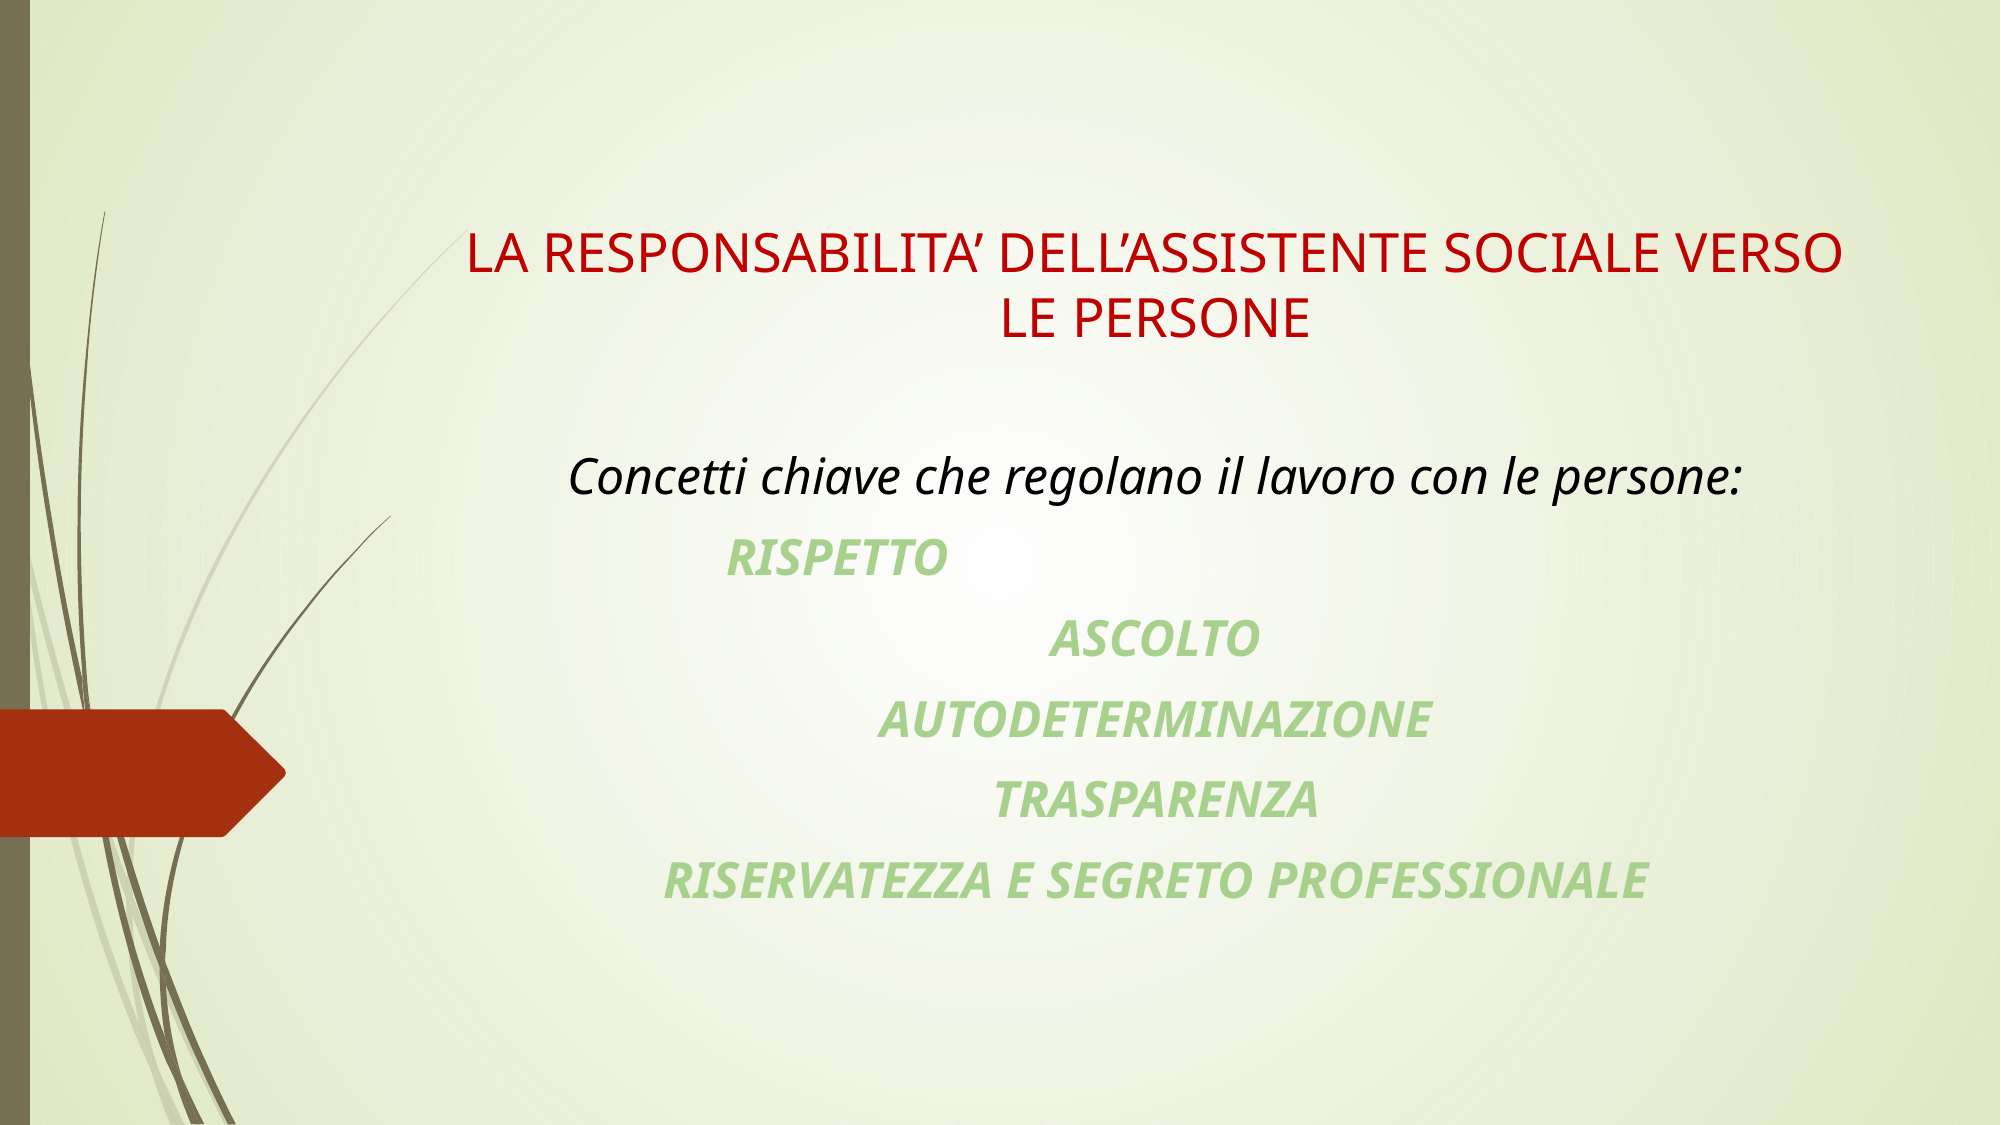

# LA RESPONSABILITA’ DELL’ASSISTENTE SOCIALE VERSO LE PERSONE
Concetti chiave che regolano il lavoro con le persone:
RISPETTO
ASCOLTO
AUTODETERMINAZIONE
TRASPARENZA
RISERVATEZZA E SEGRETO PROFESSIONALE